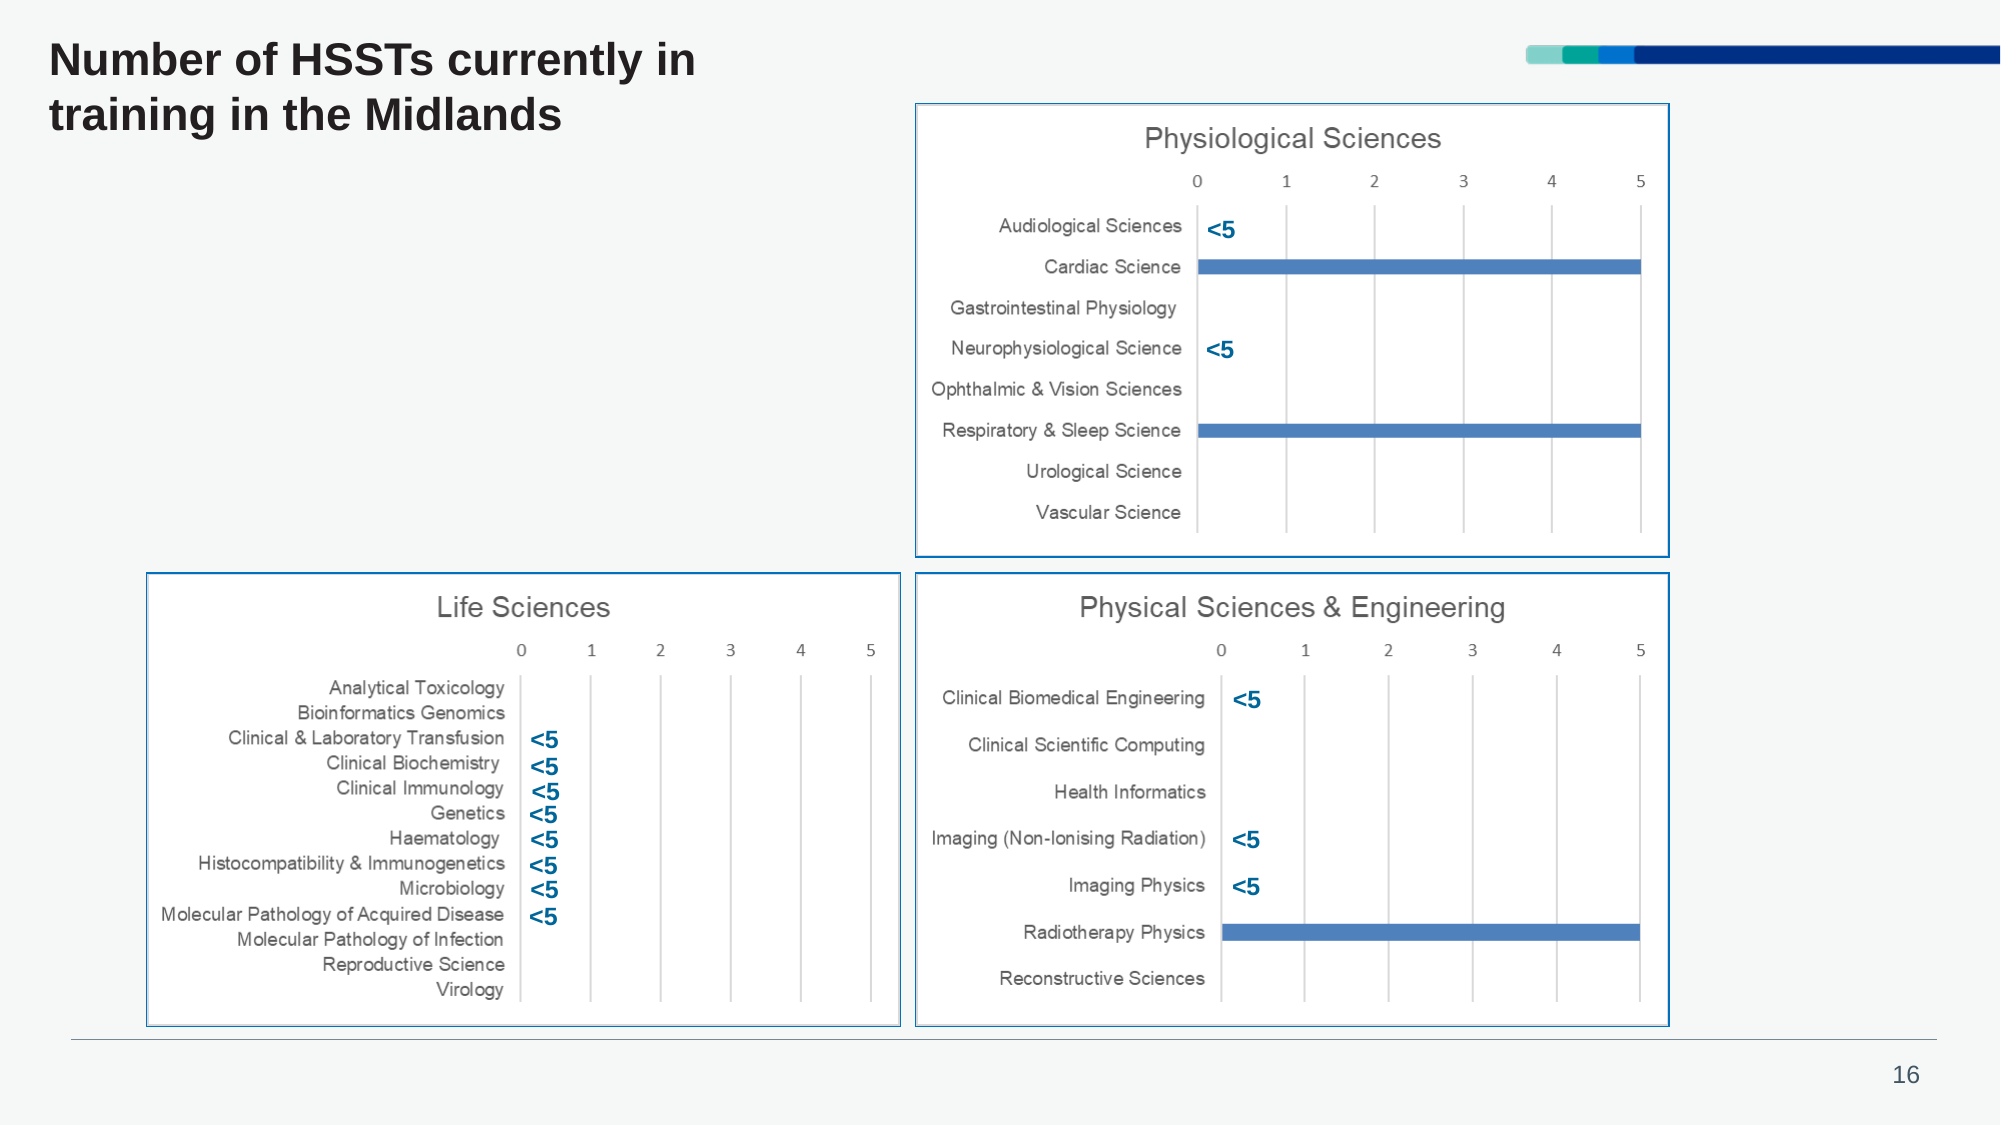

Number of HSSTs currently in training in the Midlands
<5
<5
<5
<5
<5
<5
<5
<5
<5
<5
<5
<5
<5